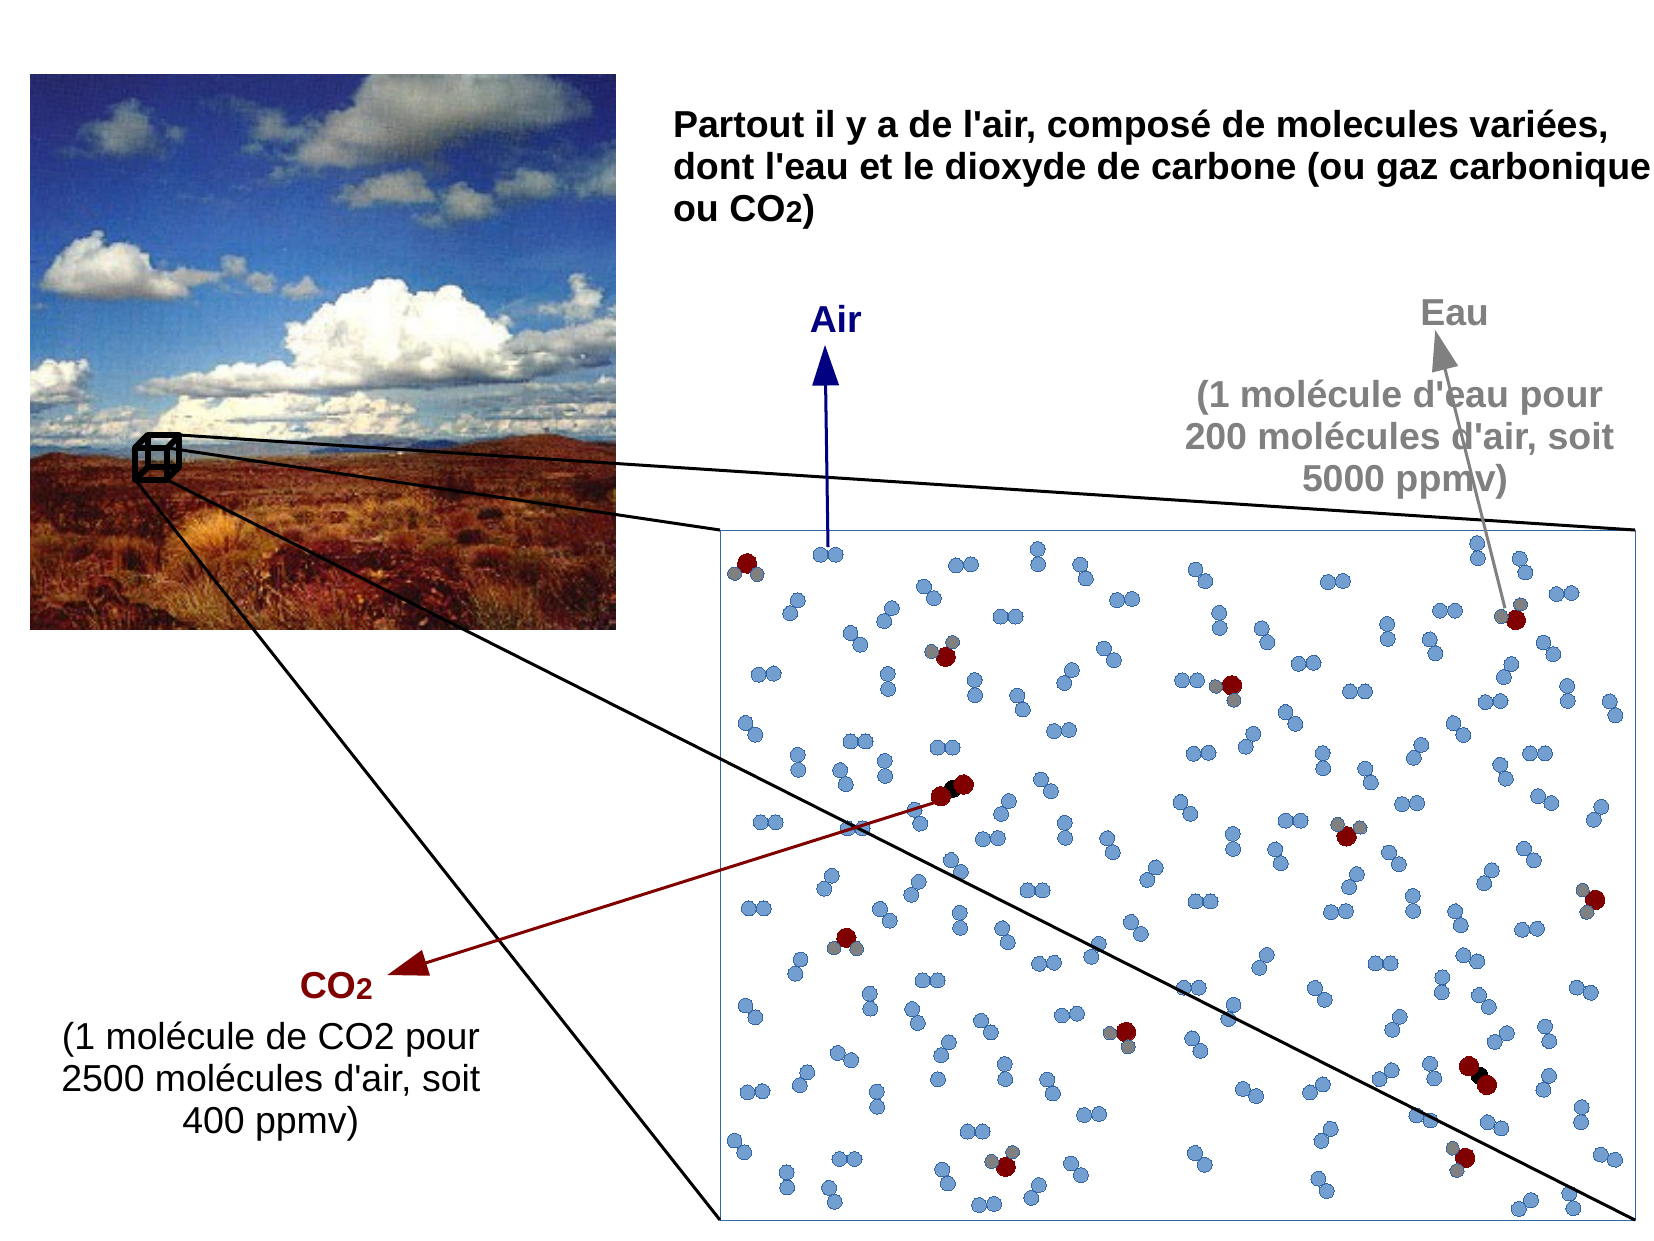

Partout il y a de l'air, composé de molecules variées,
dont l'eau et le dioxyde de carbone (ou gaz carbonique
ou CO2)
Eau
Air
(1 molécule d'eau pour
200 molécules d'air, soit
5000 ppmv)
CO2
(1 molécule de CO2 pour
2500 molécules d'air, soit
400 ppmv)